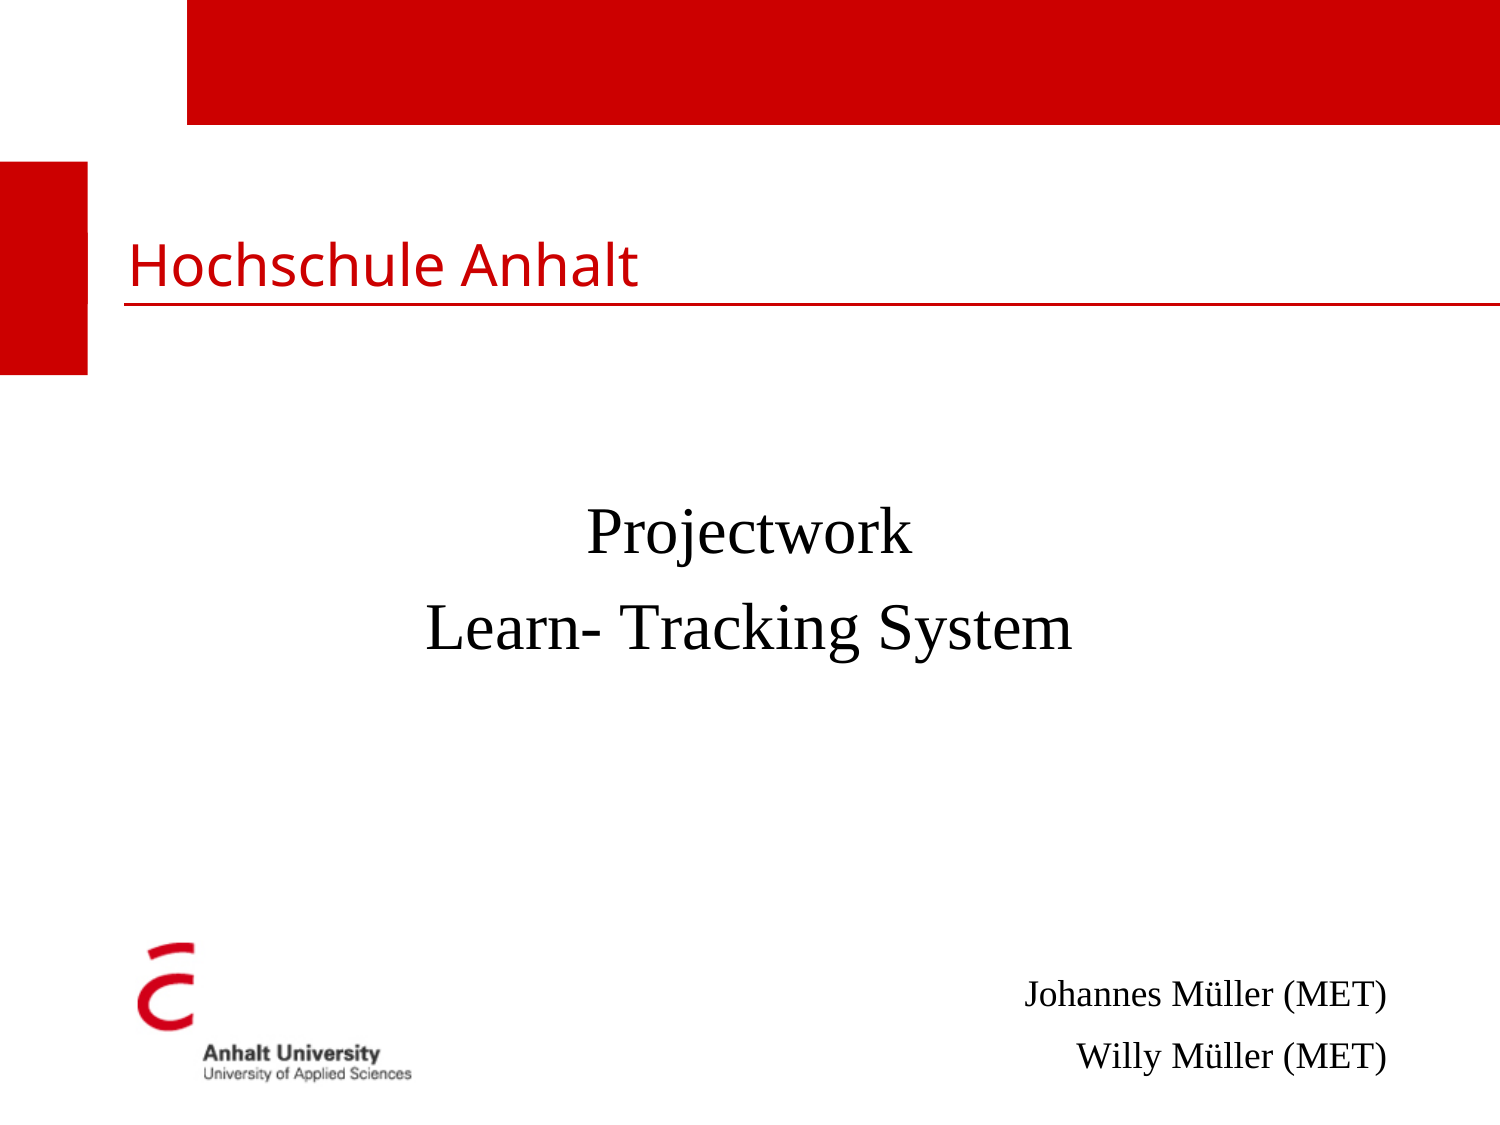

# Projectwork
Learn- Tracking System
Johannes Müller (MET)
		Willy Müller (MET)
Hochschule Anhalt